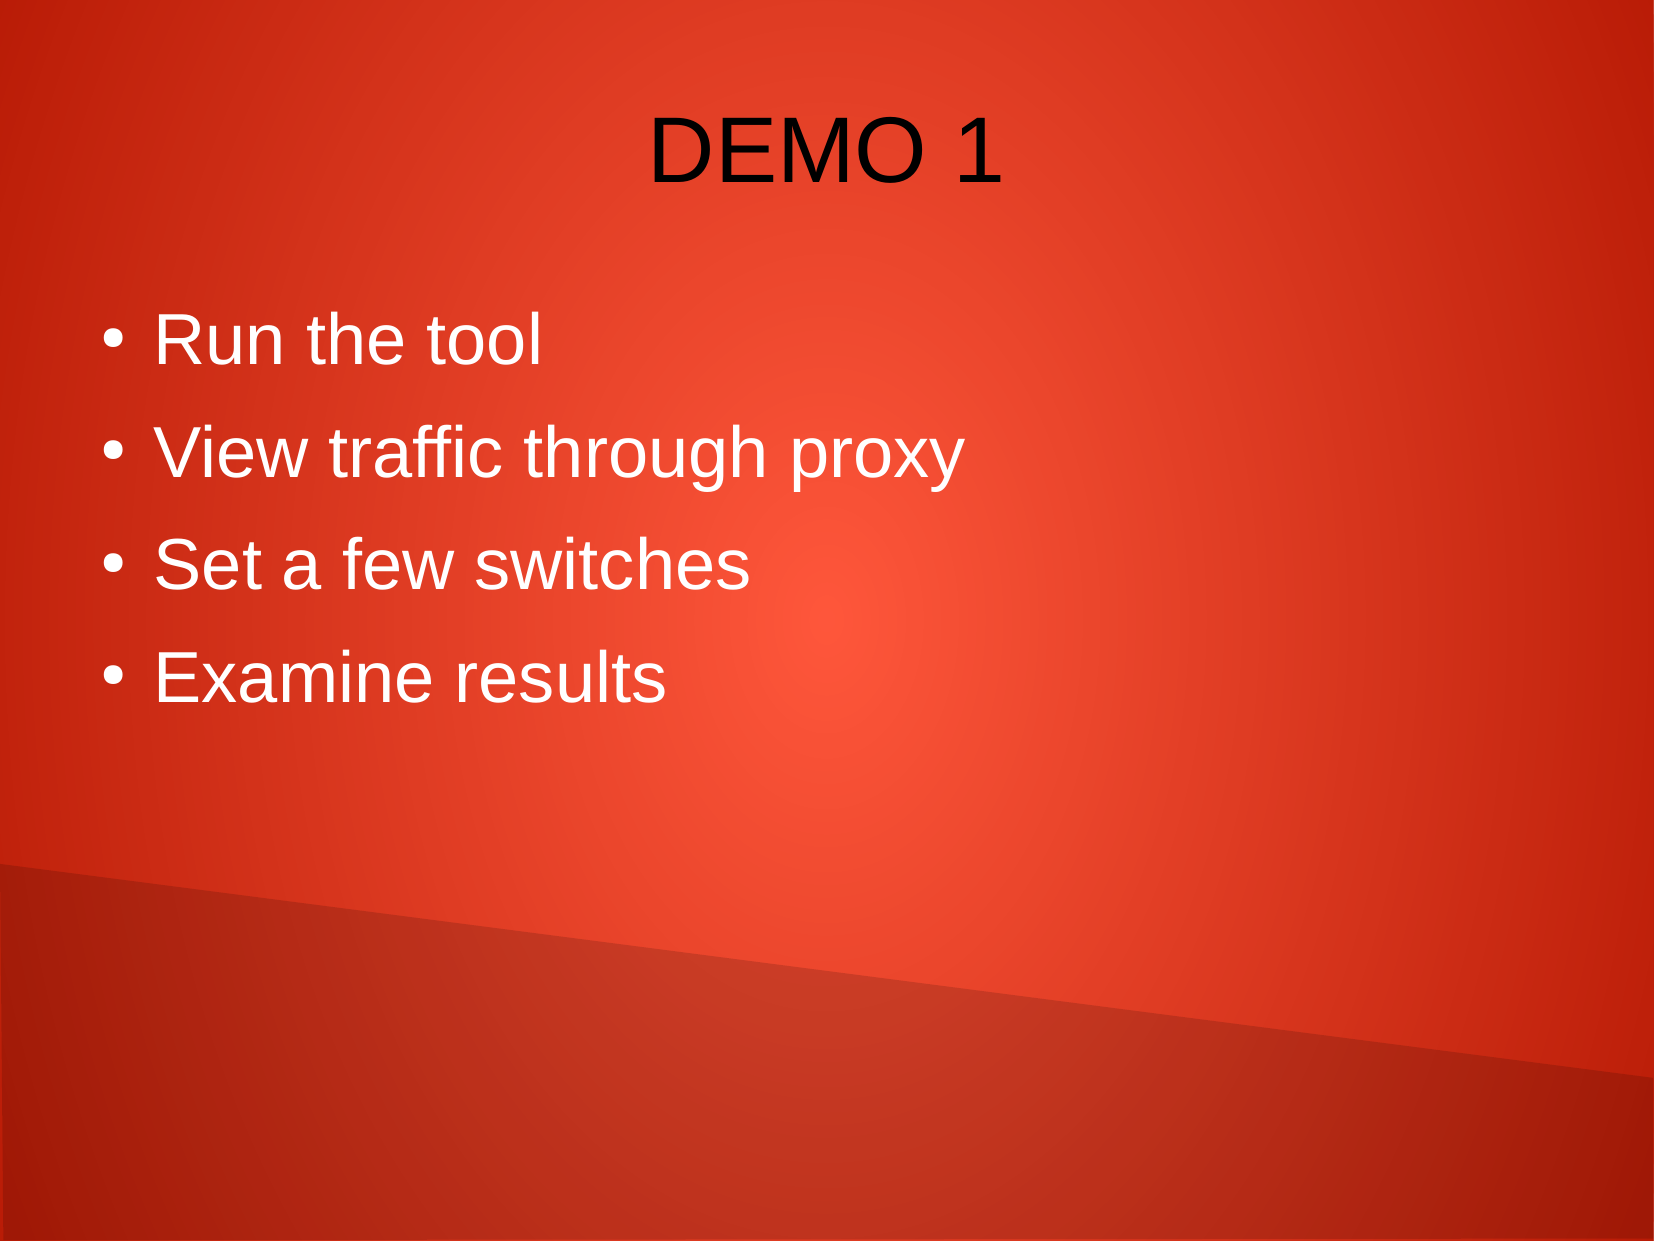

# DEMO 1
Run the tool
View traffic through proxy
Set a few switches
Examine results